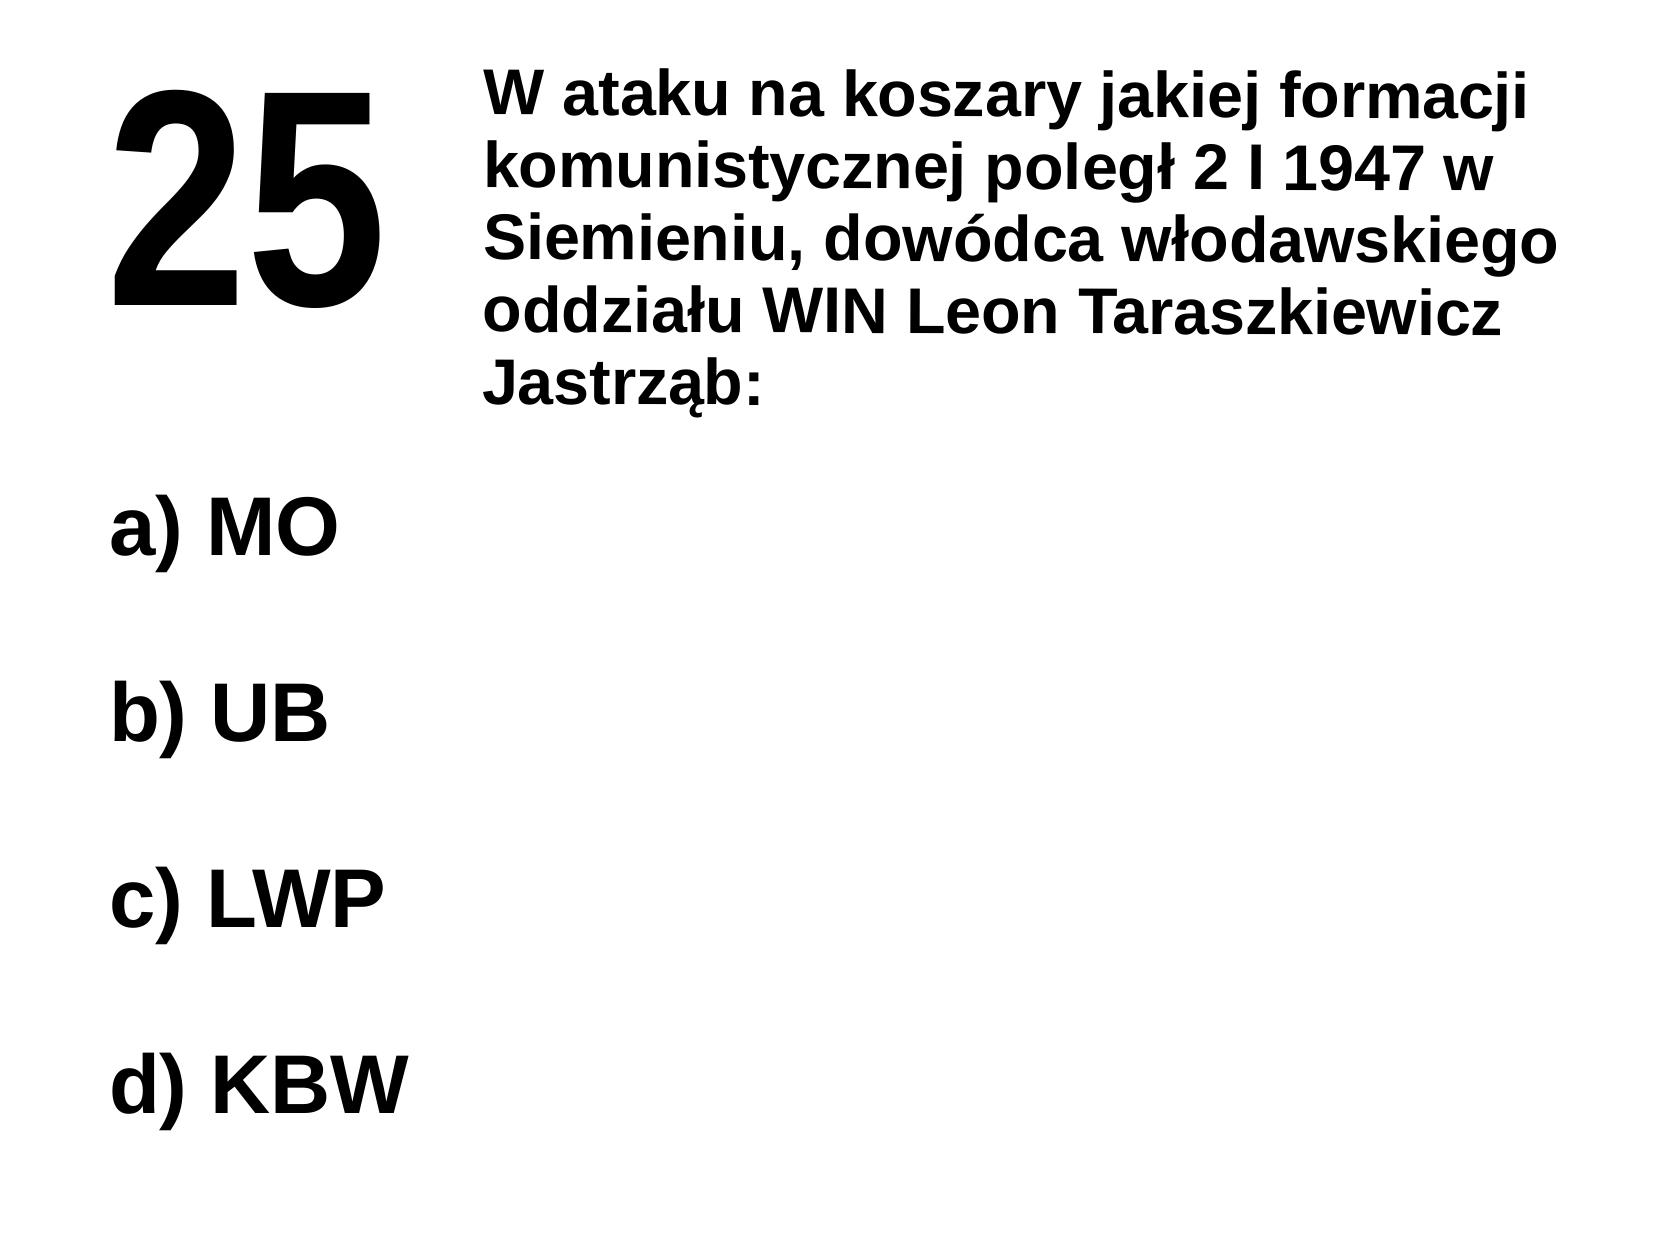

25
W ataku na koszary jakiej formacji komunistycznej poległ 2 I 1947 w Siemieniu, dowódca włodawskiego oddziału WIN Leon Taraszkiewicz Jastrząb:
a) MO
b) UB
c) LWP
d) KBW